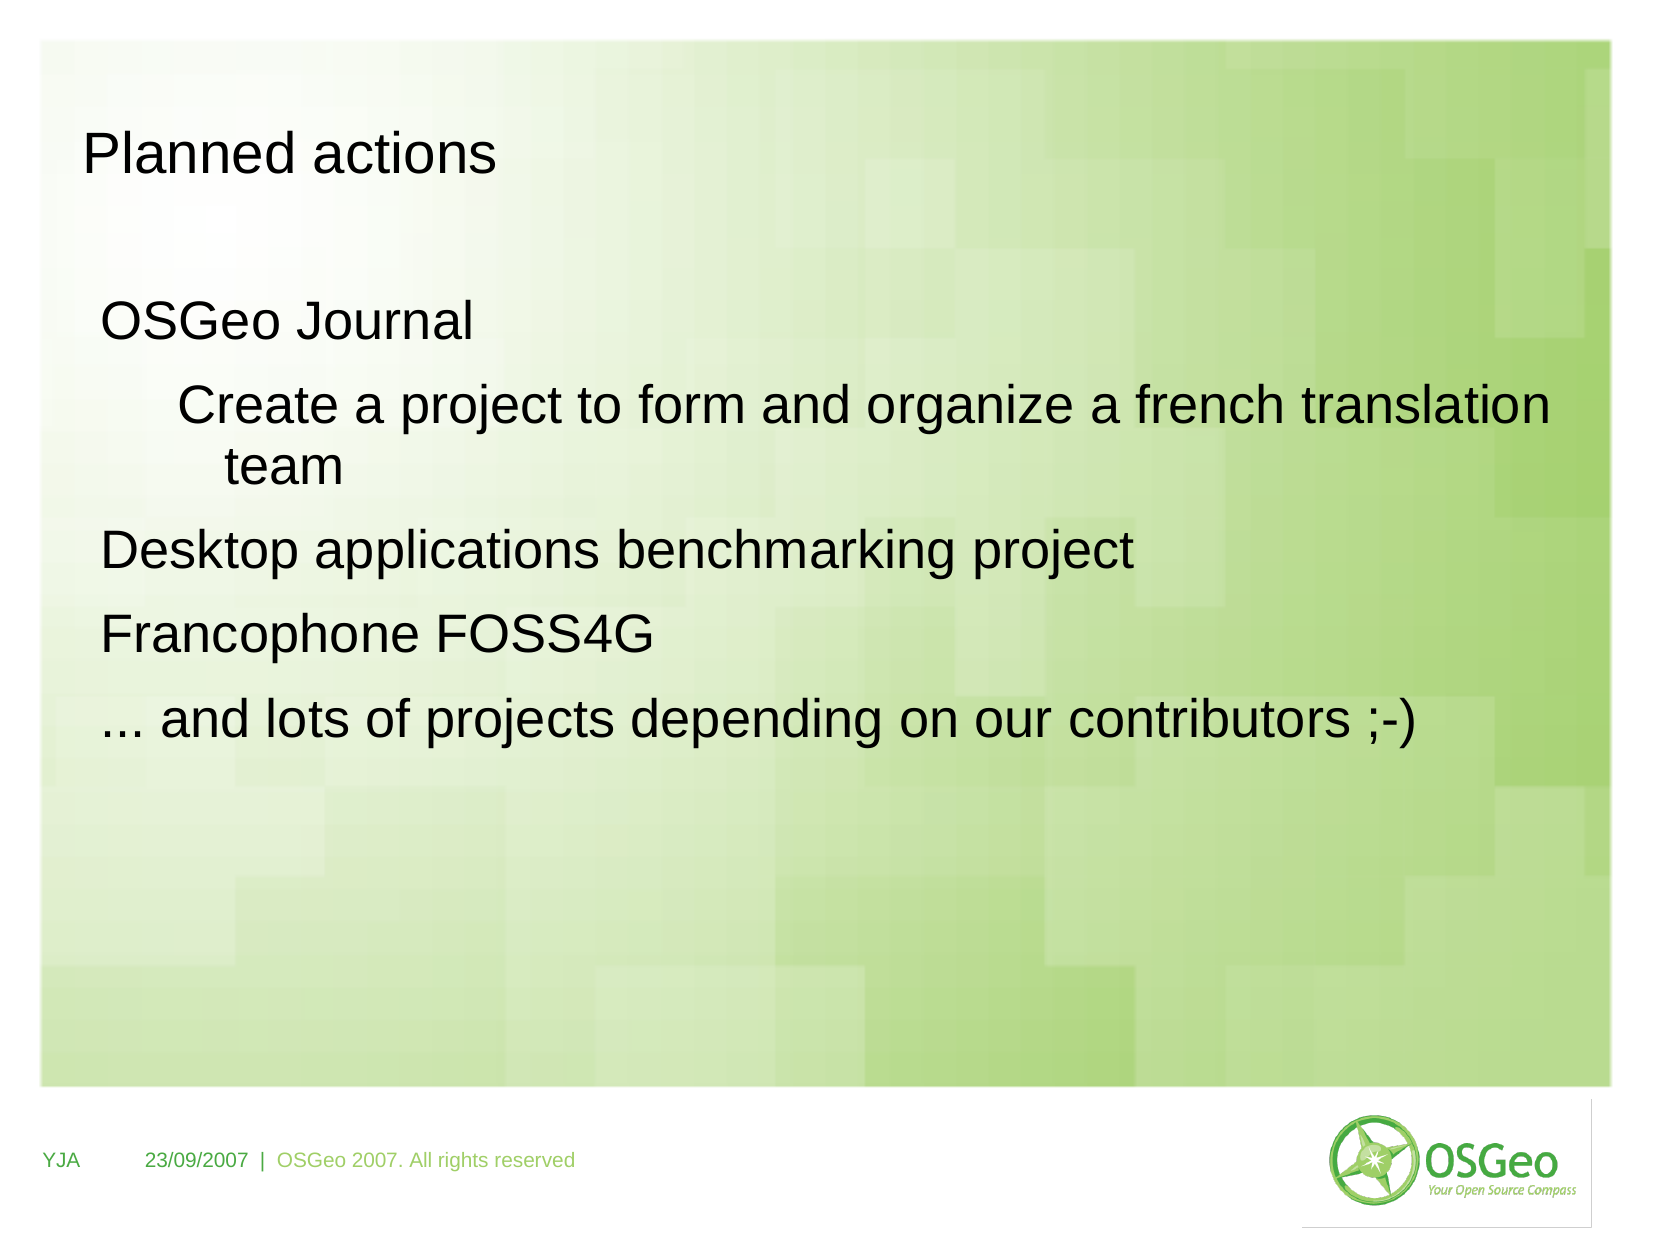

# Planned actions
OSGeo Journal
Create a project to form and organize a french translation team
Desktop applications benchmarking project
Francophone FOSS4G
... and lots of projects depending on our contributors ;-)